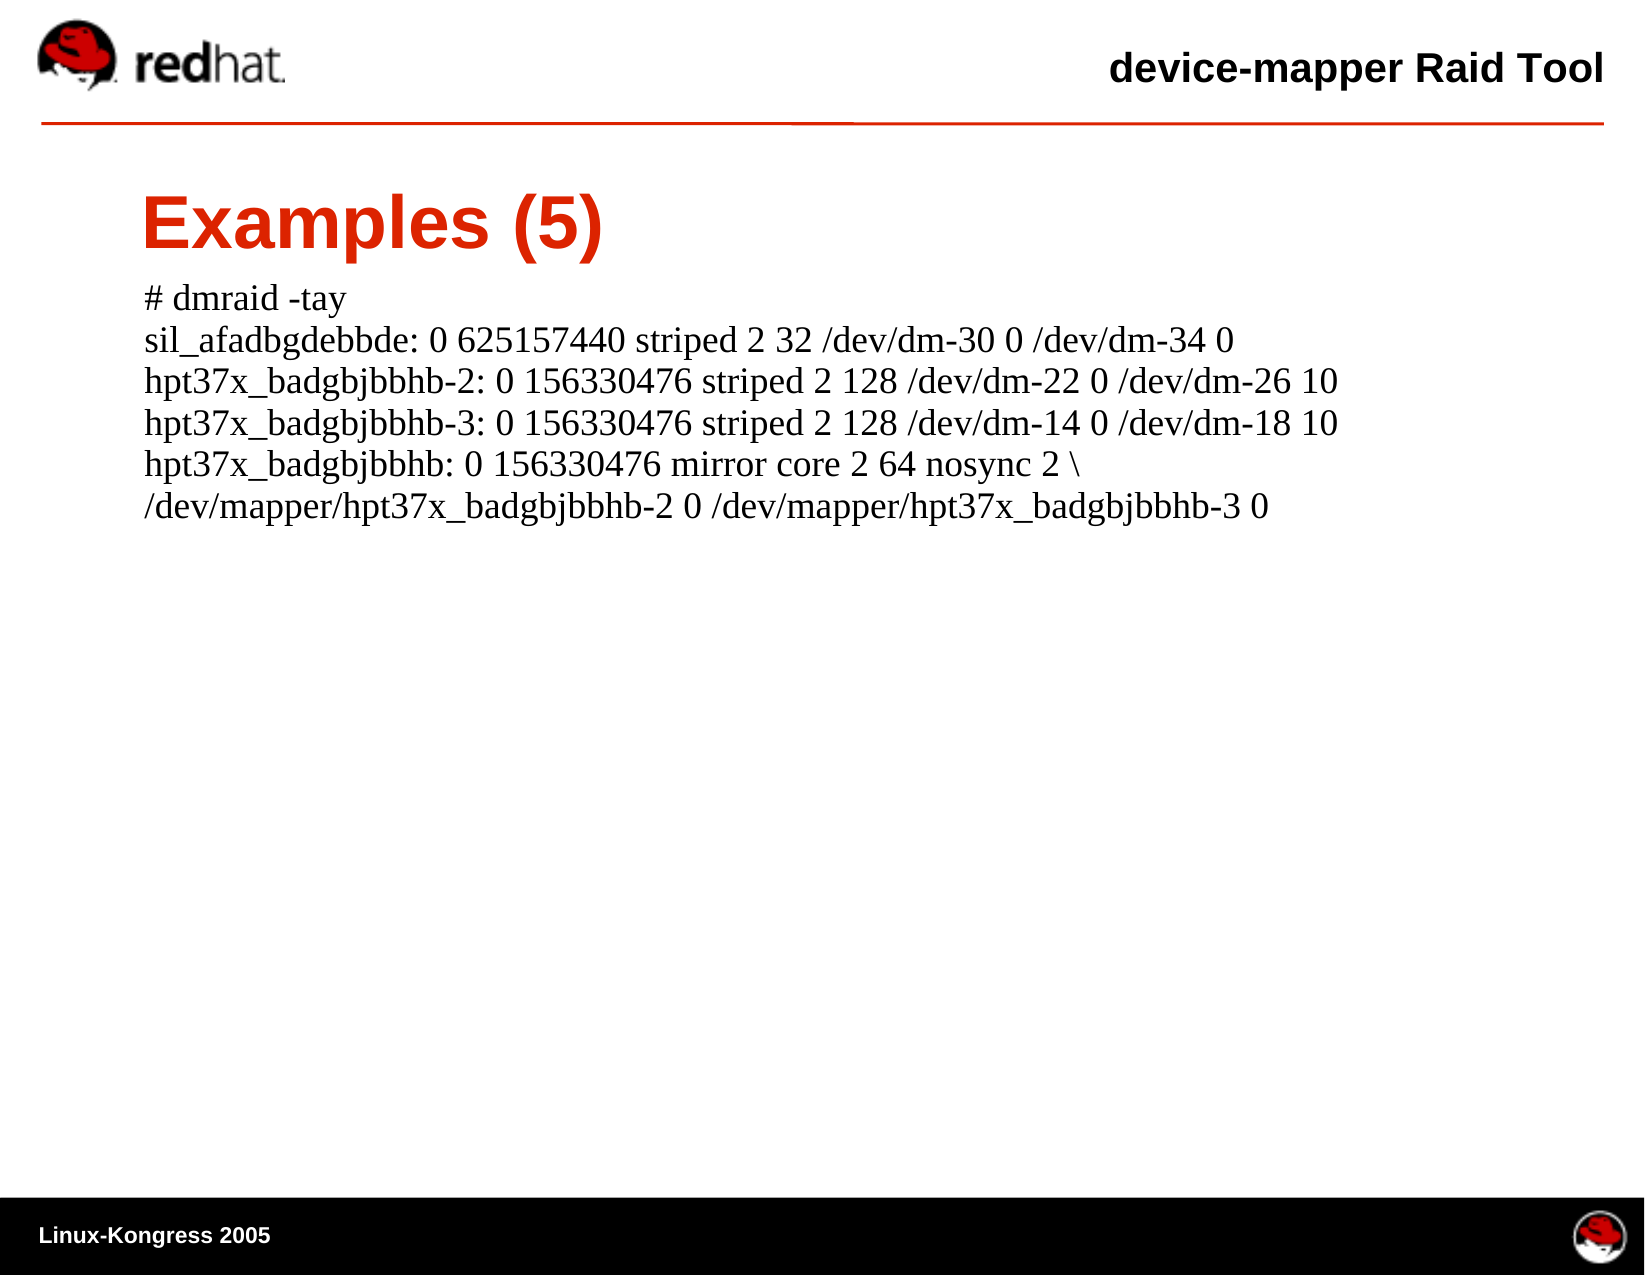

device-mapper Raid Tool
Examples (5)
# dmraid -tay
sil_afadbgdebbde: 0 625157440 striped 2 32 /dev/dm-30 0 /dev/dm-34 0
hpt37x_badgbjbbhb-2: 0 156330476 striped 2 128 /dev/dm-22 0 /dev/dm-26 10
hpt37x_badgbjbbhb-3: 0 156330476 striped 2 128 /dev/dm-14 0 /dev/dm-18 10
hpt37x_badgbjbbhb: 0 156330476 mirror core 2 64 nosync 2 \
/dev/mapper/hpt37x_badgbjbbhb-2 0 /dev/mapper/hpt37x_badgbjbbhb-3 0
Linux-Kongress 2005